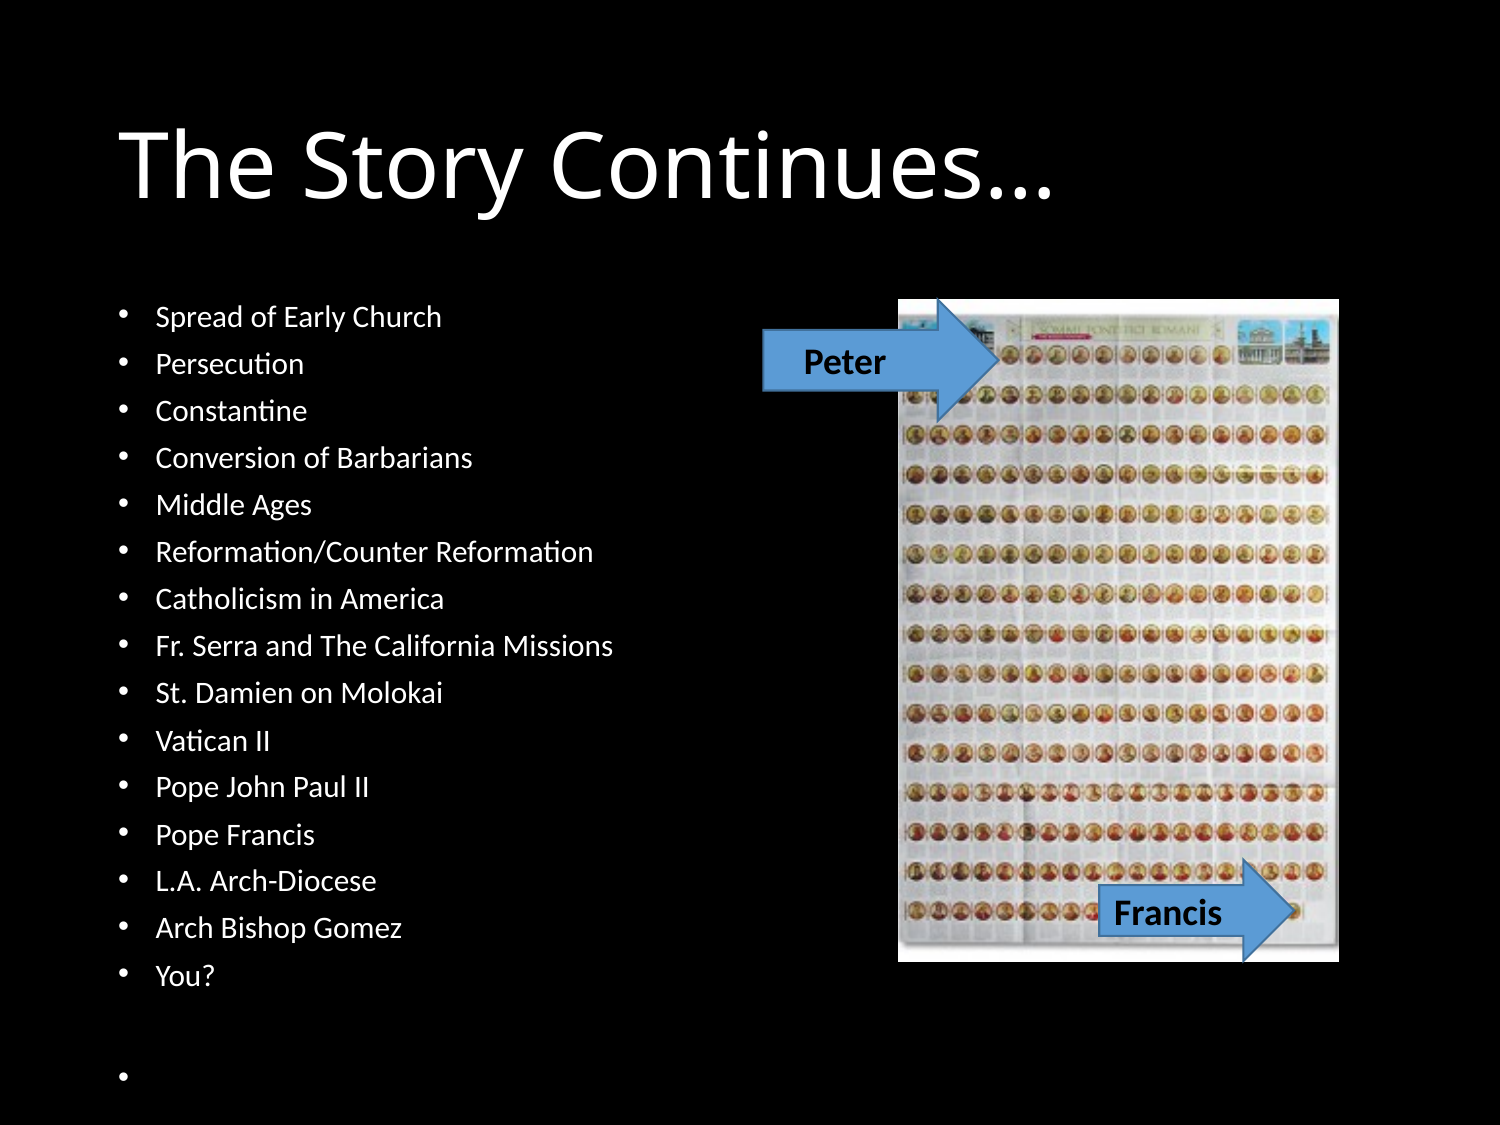

# The Story Continues…
Spread of Early Church
Persecution
Constantine
Conversion of Barbarians
Middle Ages
Reformation/Counter Reformation
Catholicism in America
Fr. Serra and The California Missions
St. Damien on Molokai
Vatican II
Pope John Paul II
Pope Francis
L.A. Arch-Diocese
Arch Bishop Gomez
You?
 Peter
Francis